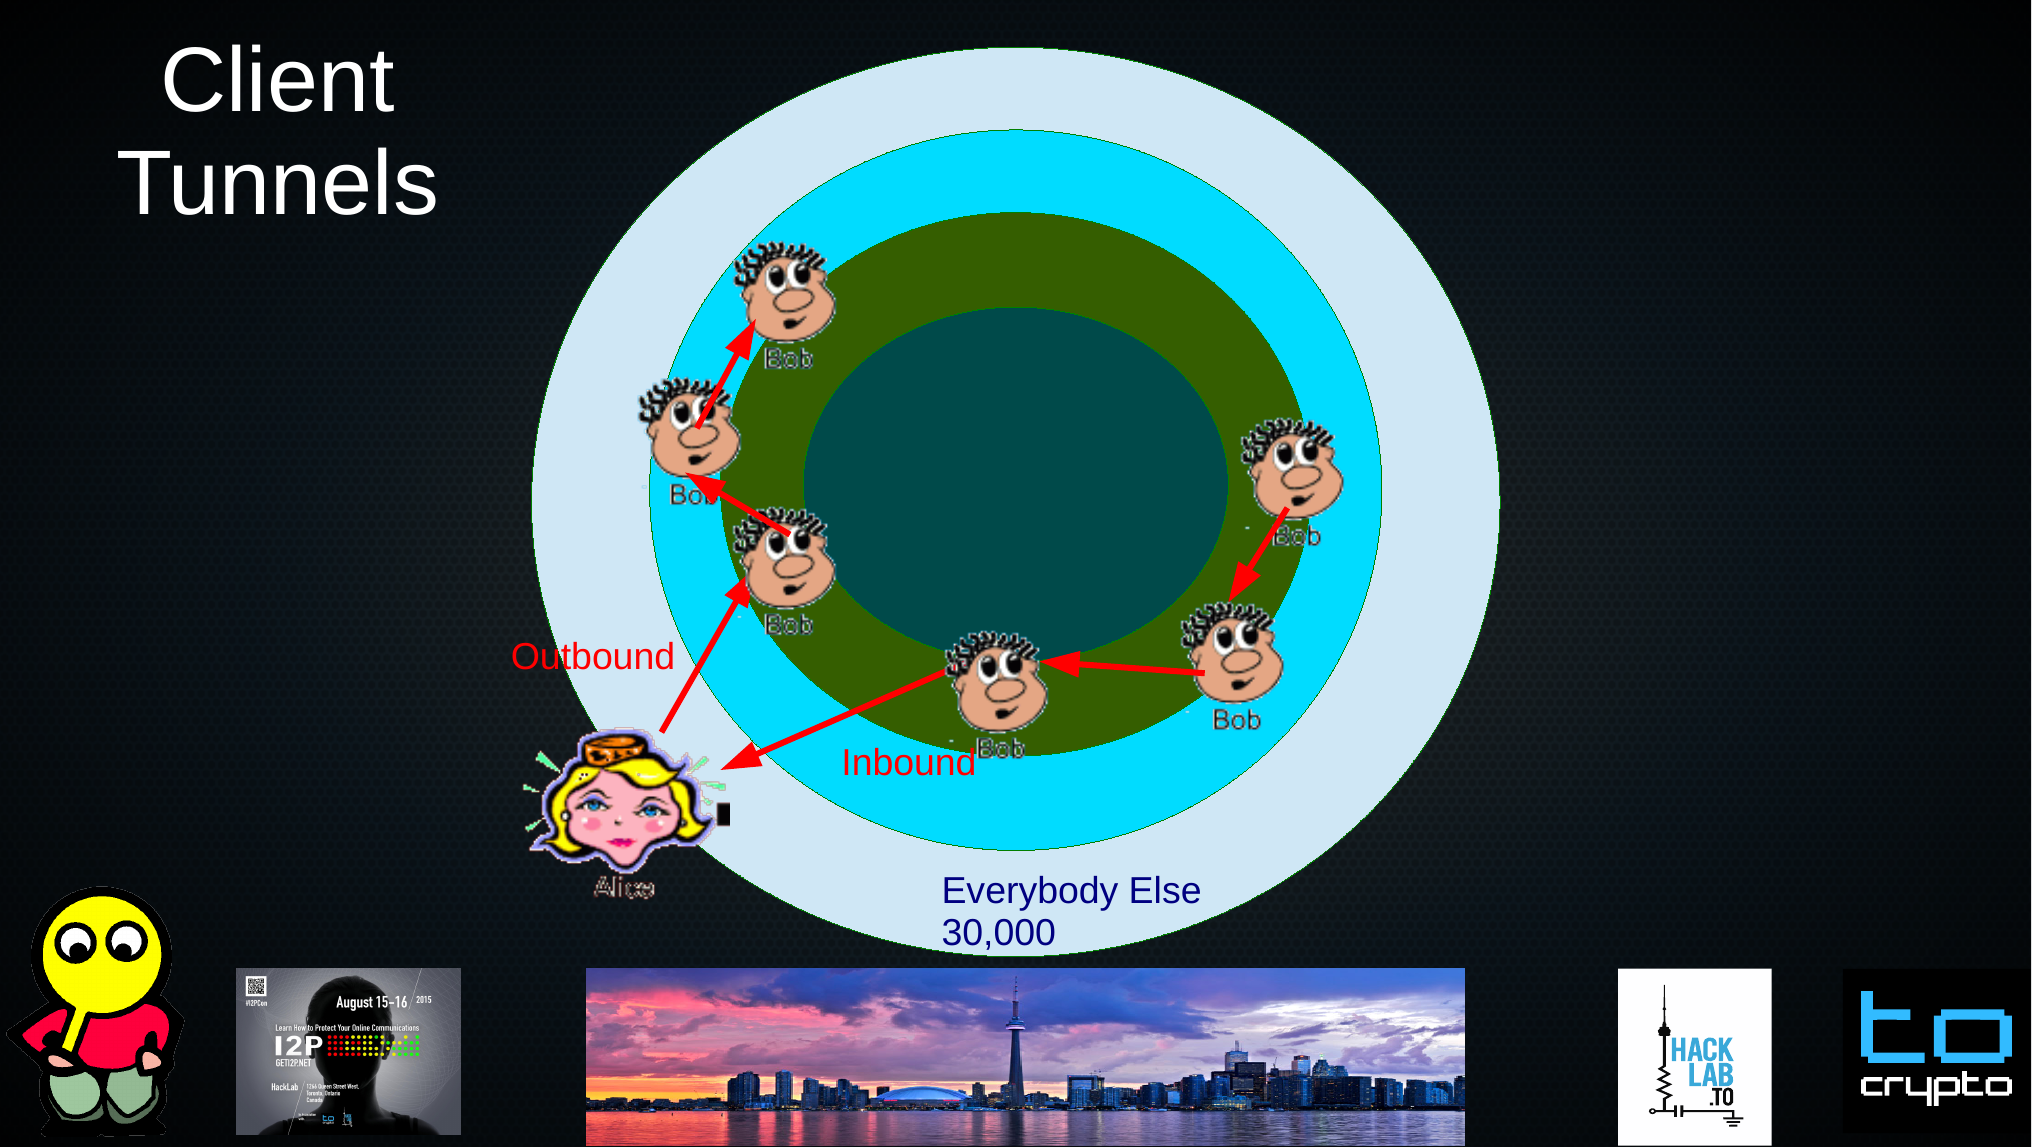

Client Tunnels
# Tiers
Outbound
Inbound
Everybody Else
30,000
19